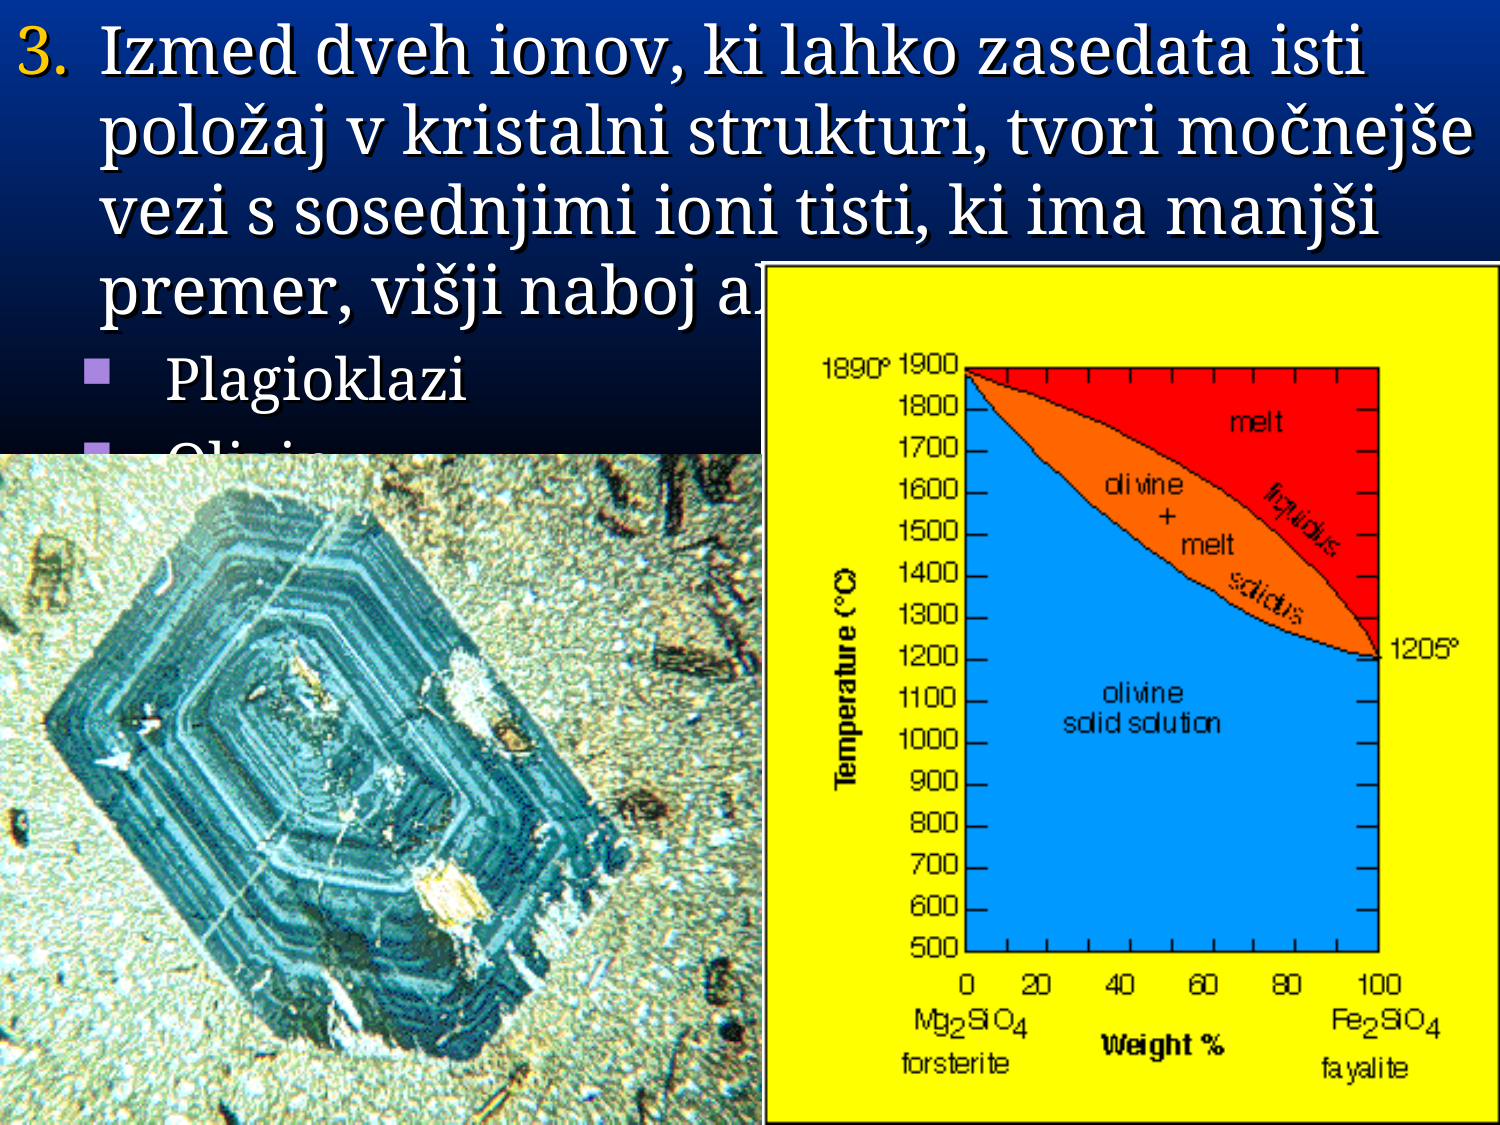

# Izmed dveh ionov, ki lahko zasedata isti položaj v kristalni strukturi, tvori močnejše vezi s sosednjimi ioni tisti, ki ima manjši premer, višji naboj ali oboje.
Plagioklazi
Olivin